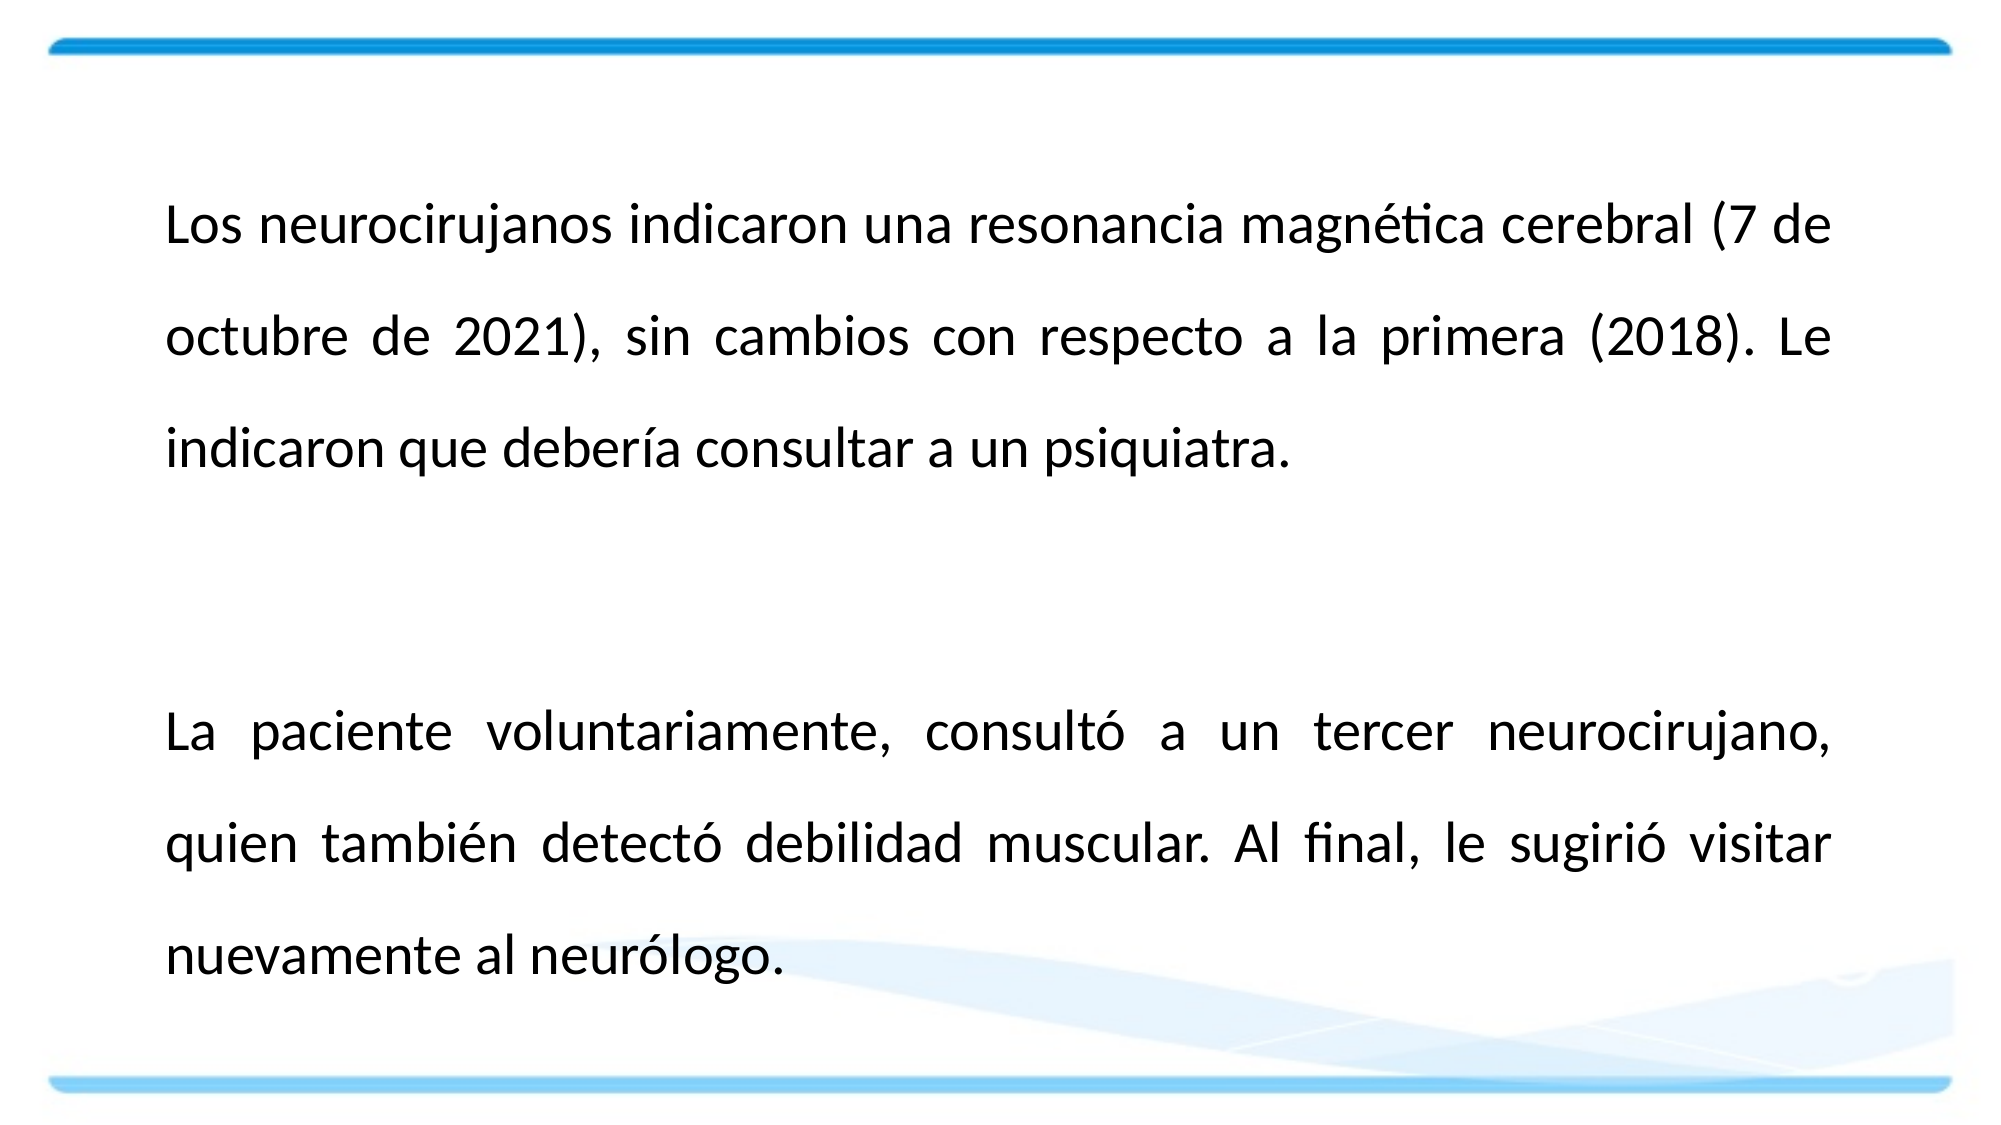

# Los neurocirujanos indicaron una resonancia magnética cerebral (7 de octubre de 2021), sin cambios con respecto a la primera (2018). Le indicaron que debería consultar a un psiquiatra.
La paciente voluntariamente, consultó a un tercer neurocirujano, quien también detectó debilidad muscular. Al final, le sugirió visitar nuevamente al neurólogo.